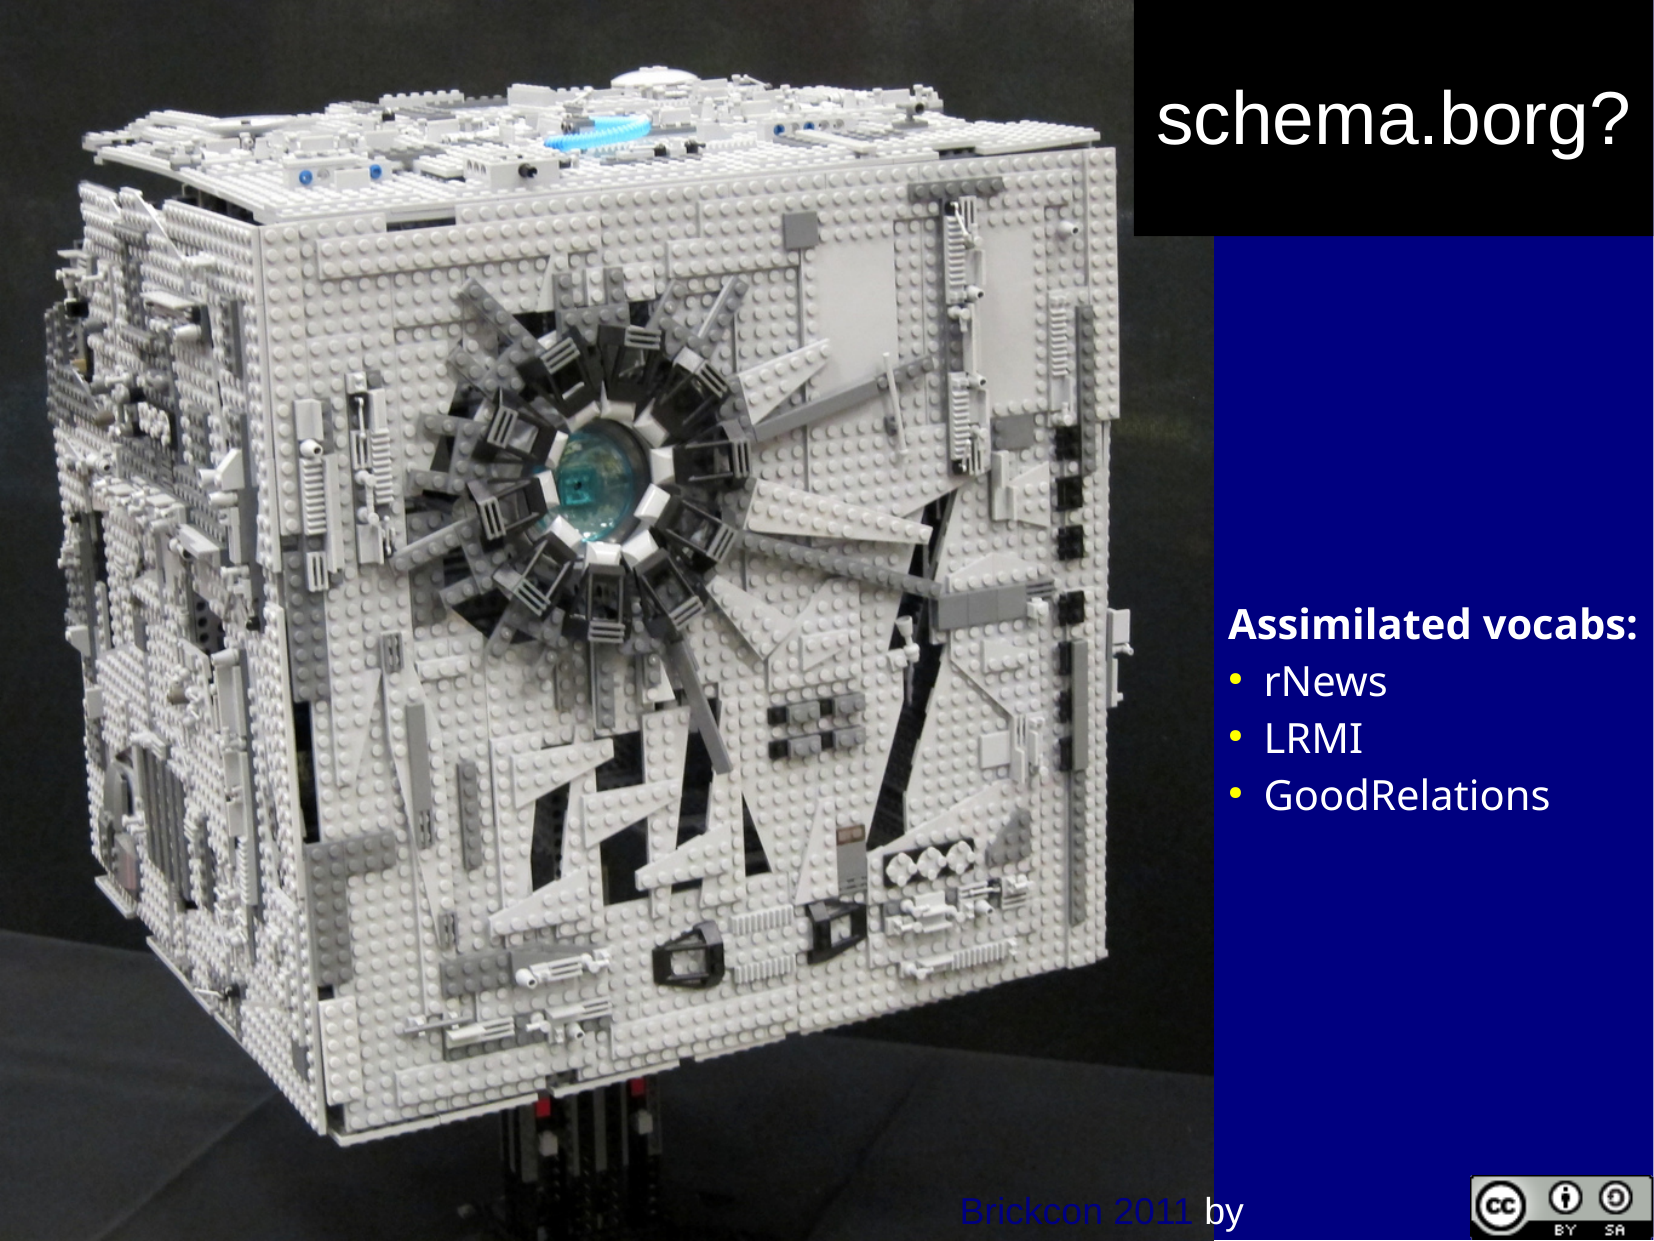

schema.borg?
Assimilated vocabs:
rNews
LRMI
GoodRelations
Brickcon 2011 by wiredforlego